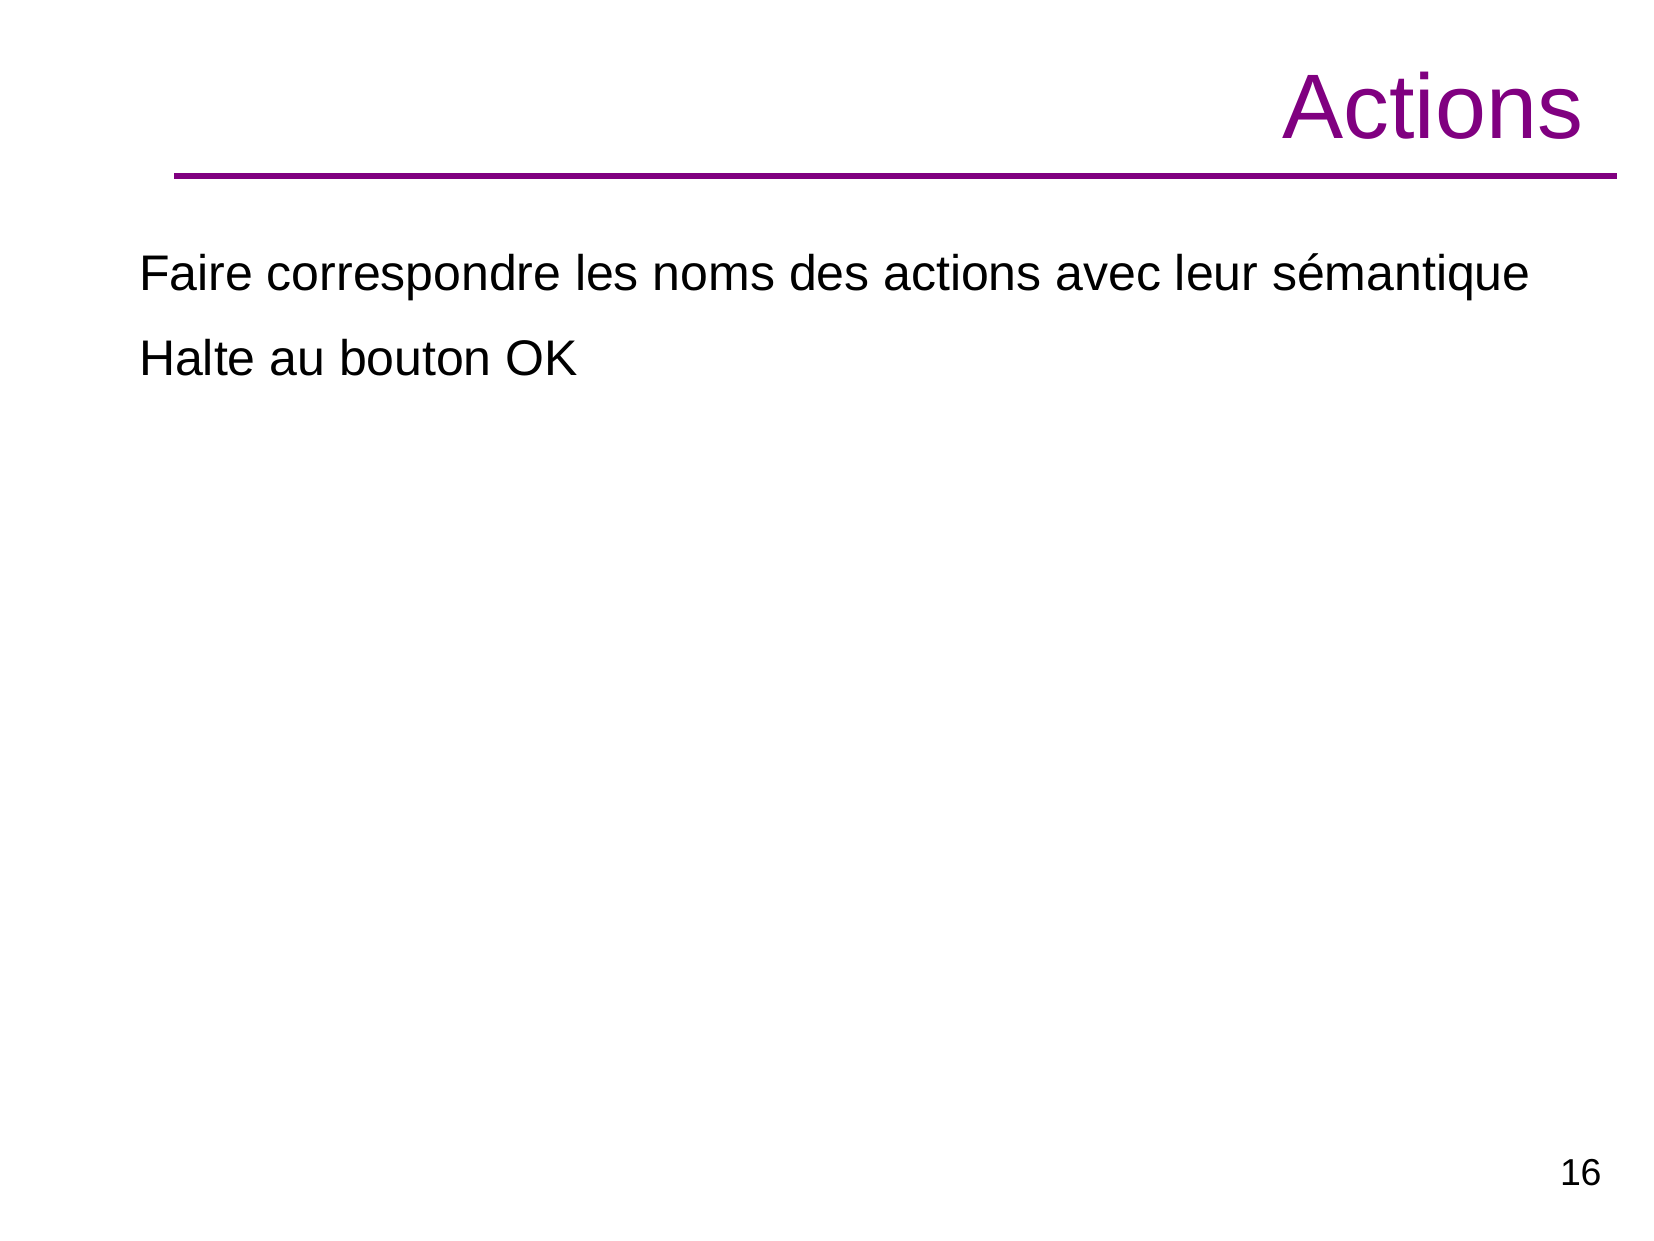

# Actions
Faire correspondre les noms des actions avec leur sémantique
Halte au bouton OK